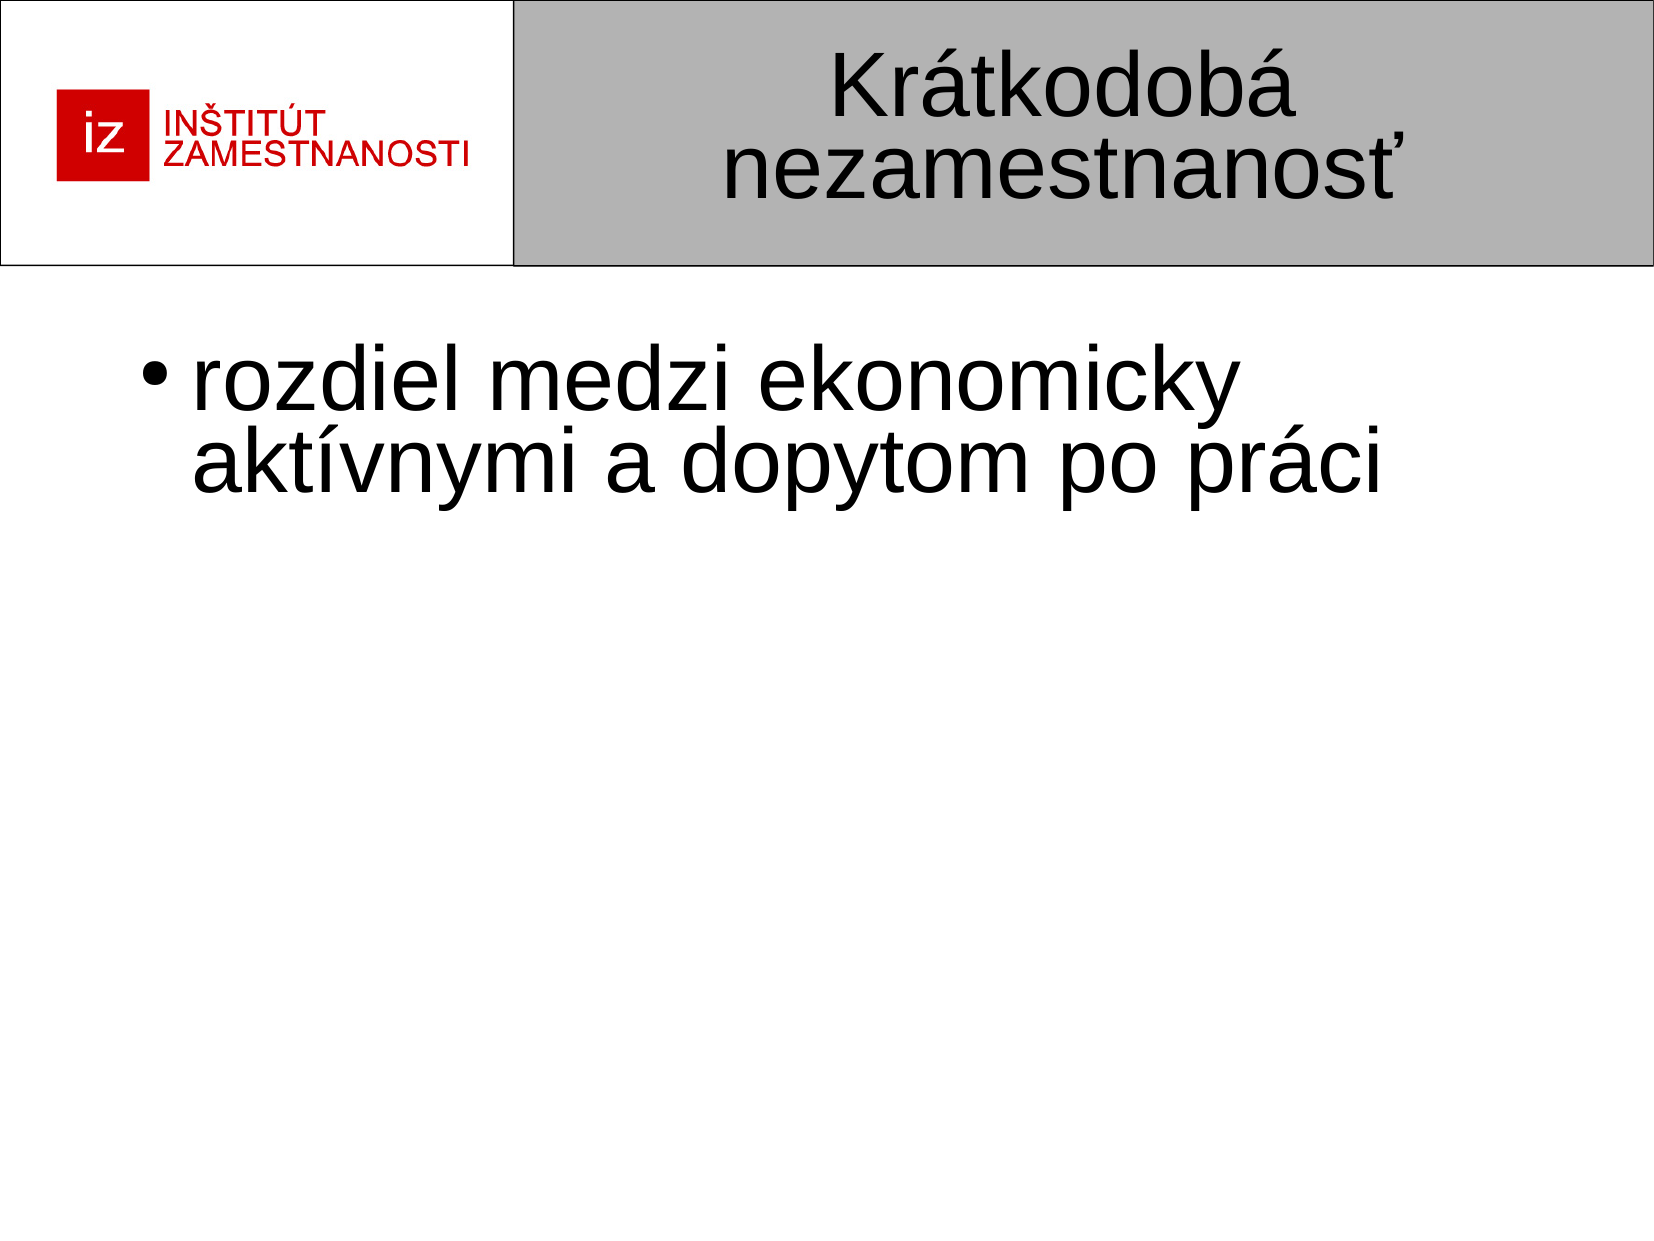

# Krátkodobá nezamestnanosť
rozdiel medzi ekonomicky aktívnymi a dopytom po práci